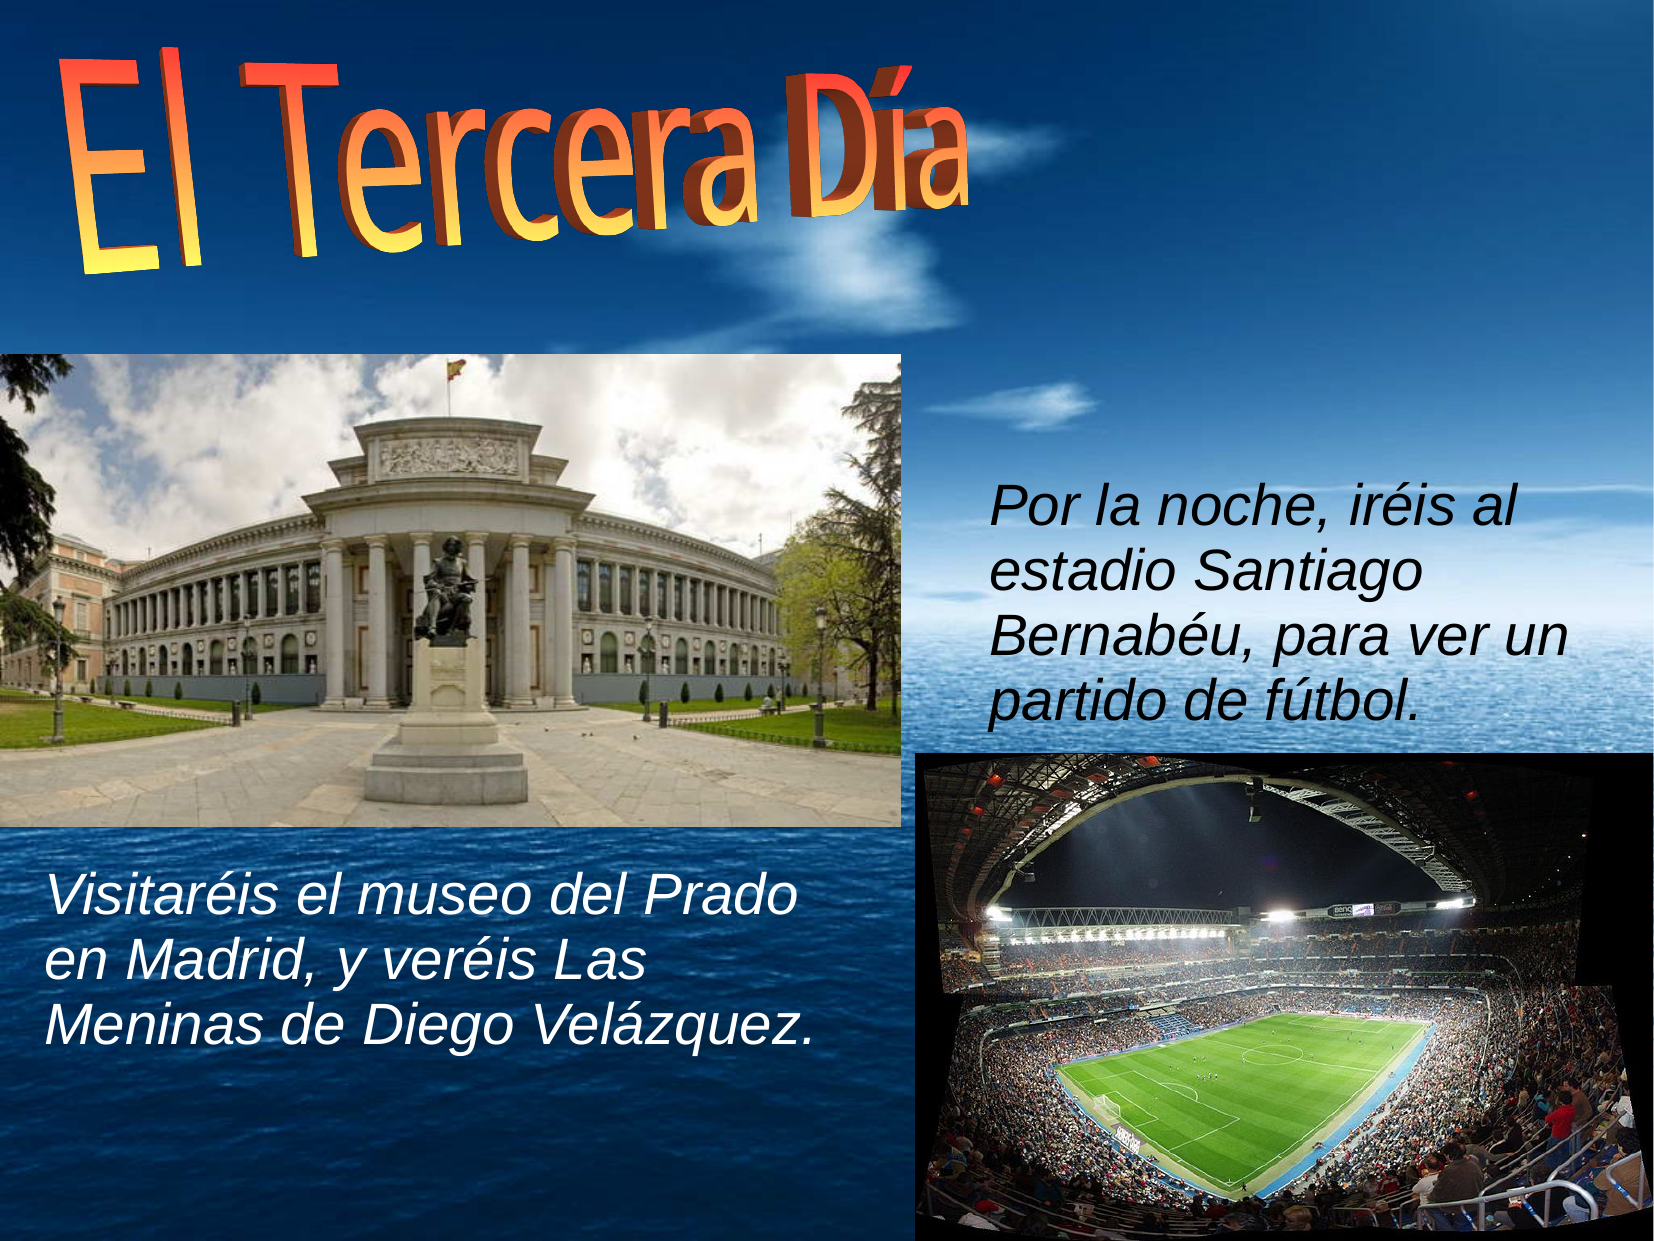

El Tercera Día
Por la noche, iréis al estadio Santiago Bernabéu, para ver un partido de fútbol.
Visitaréis el museo del Prado en Madrid, y veréis Las Meninas de Diego Velázquez.